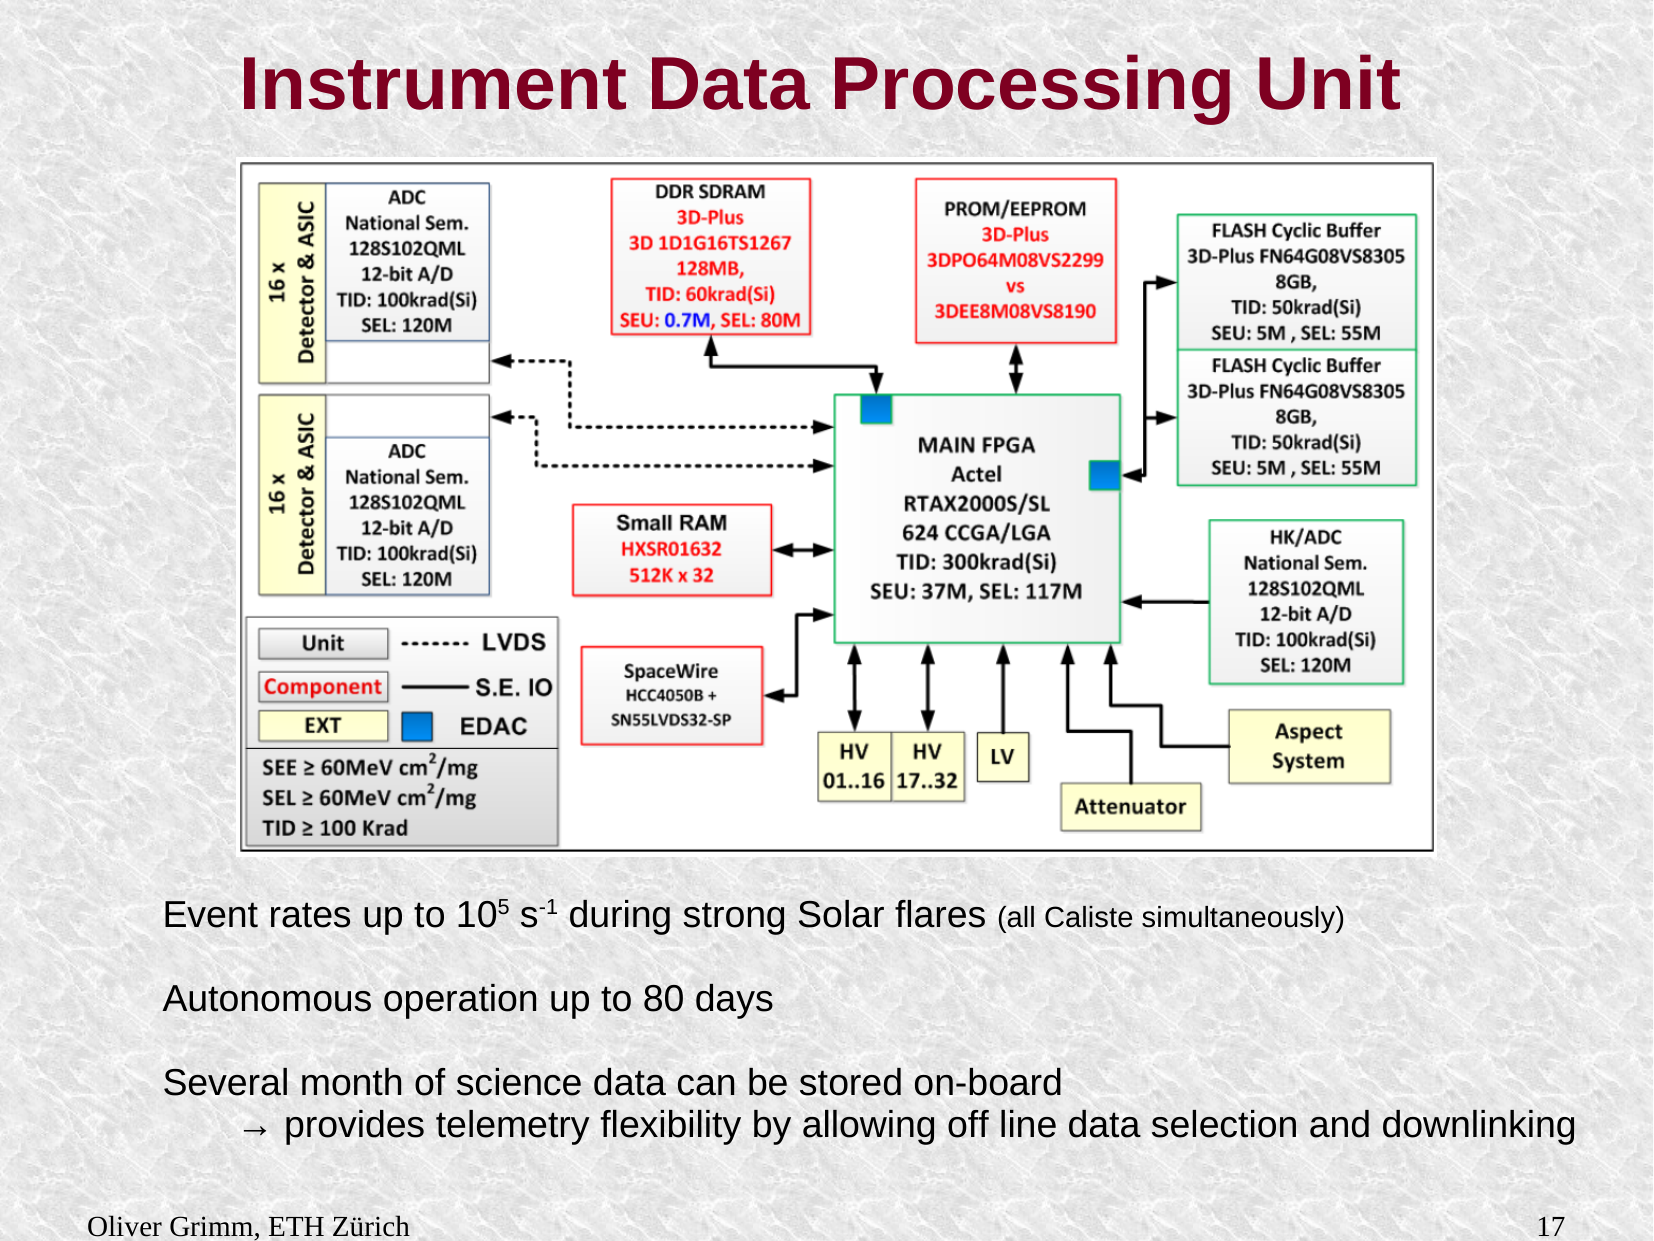

# Instrument Data Processing Unit
Event rates up to 105 s-1 during strong Solar flares (all Caliste simultaneously)
Autonomous operation up to 80 days
Several month of science data can be stored on-board
	→ provides telemetry flexibility by allowing off line data selection and downlinking
Oliver Grimm, ETH Zürich
17